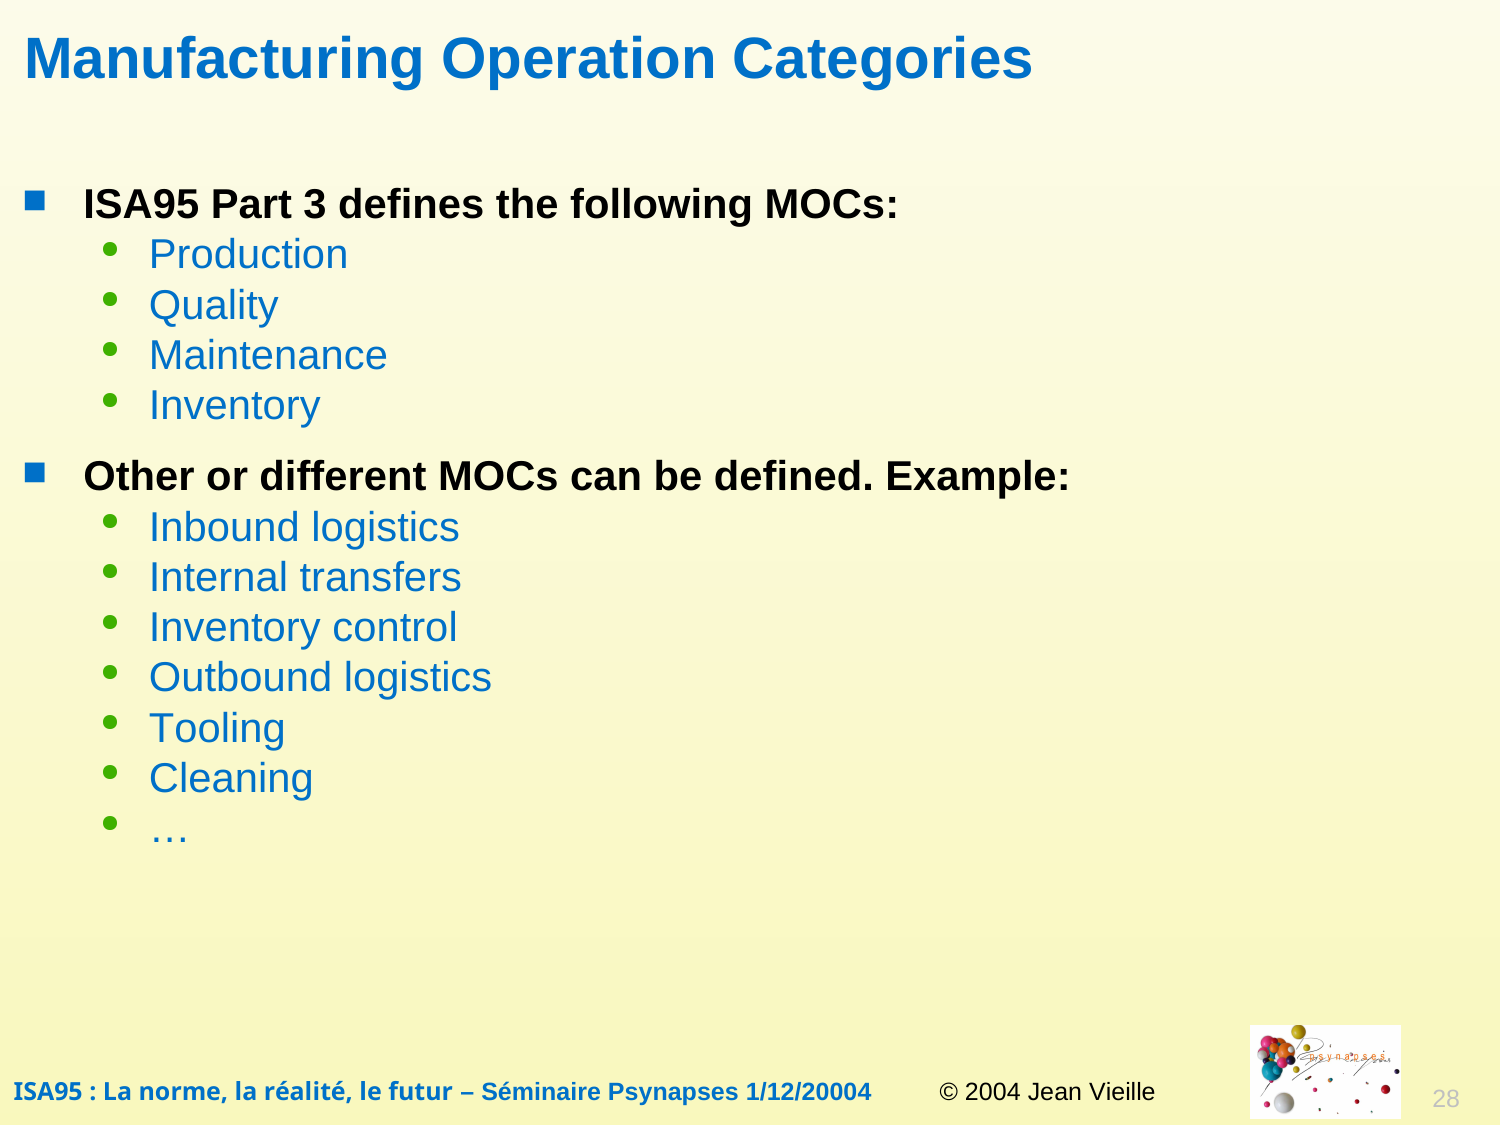

# Manufacturing Operation Categories
ISA95 Part 3 defines the following MOCs:
Production
Quality
Maintenance
Inventory
Other or different MOCs can be defined. Example:
Inbound logistics
Internal transfers
Inventory control
Outbound logistics
Tooling
Cleaning
…